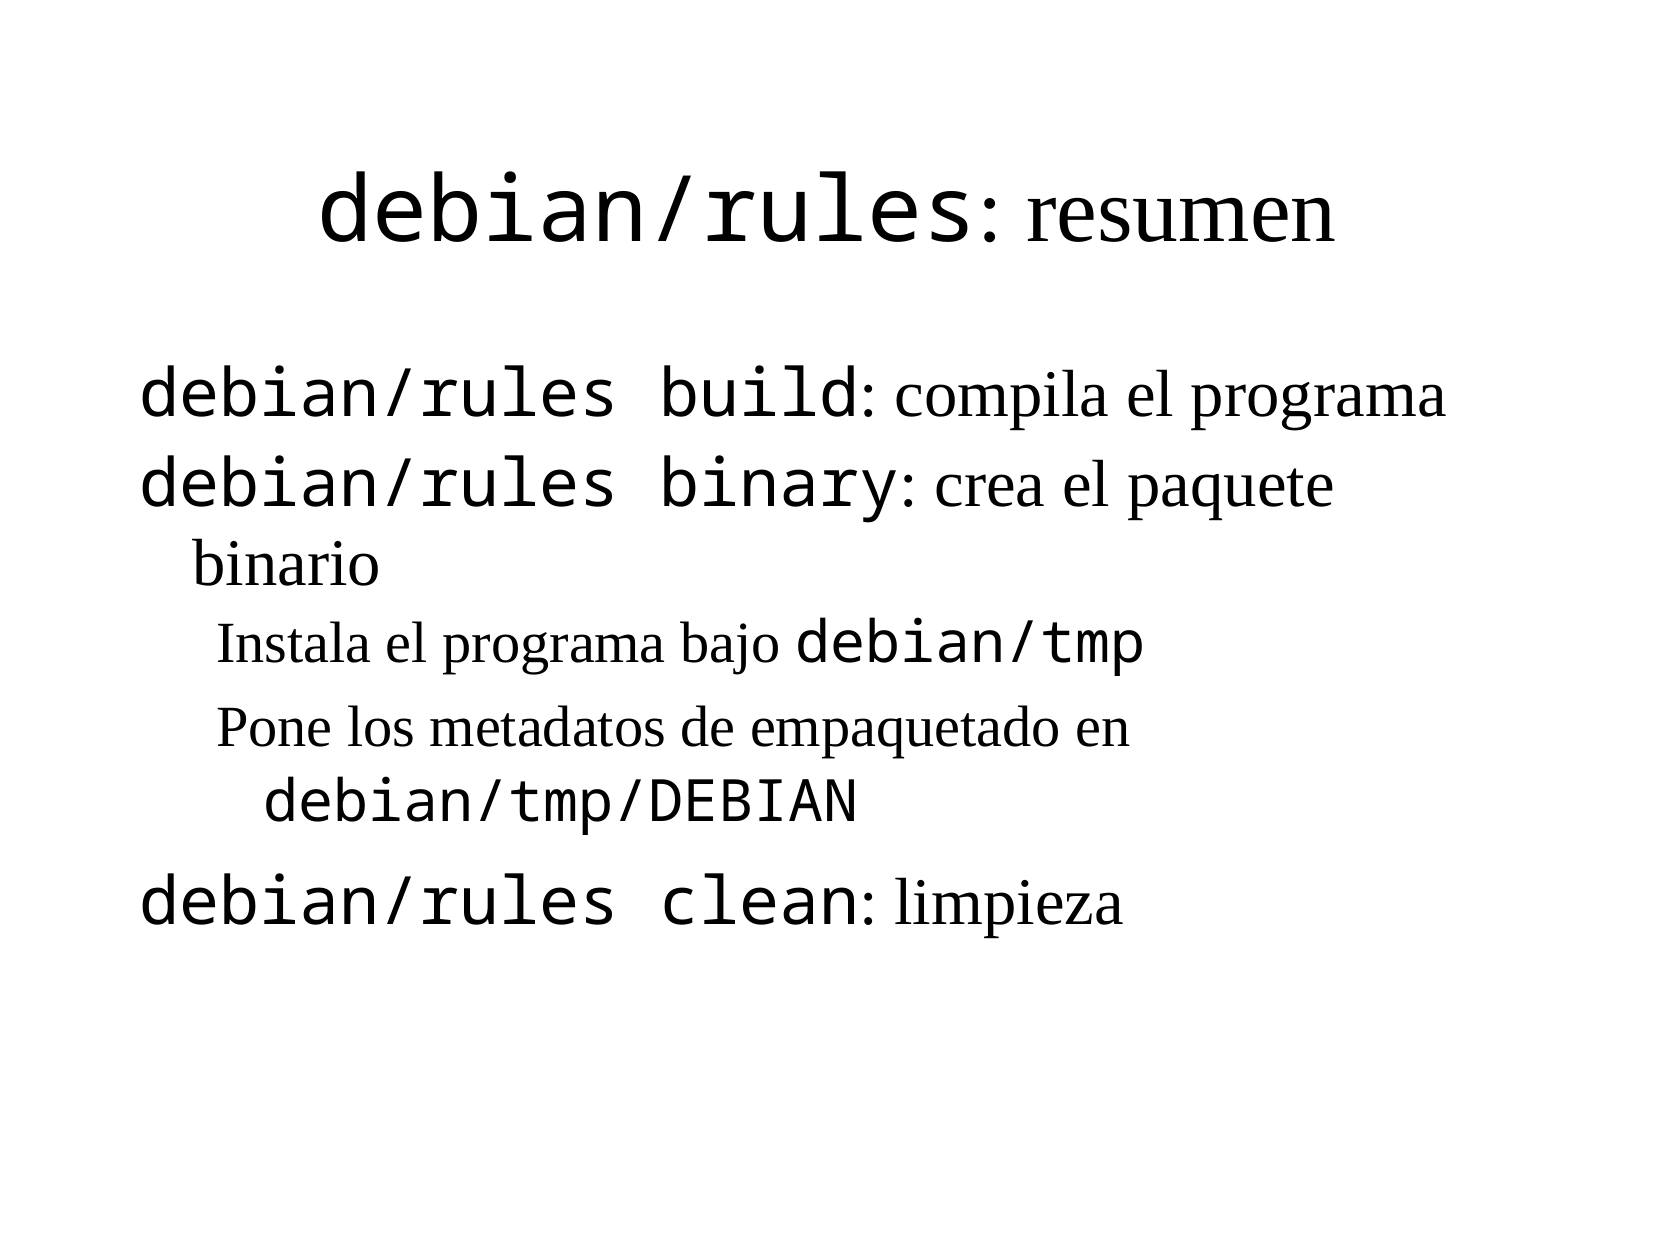

# debian/rules: resumen
debian/rules build: compila el programa
debian/rules binary: crea el paquete binario
Instala el programa bajo debian/tmp
Pone los metadatos de empaquetado en debian/tmp/DEBIAN
debian/rules clean: limpieza